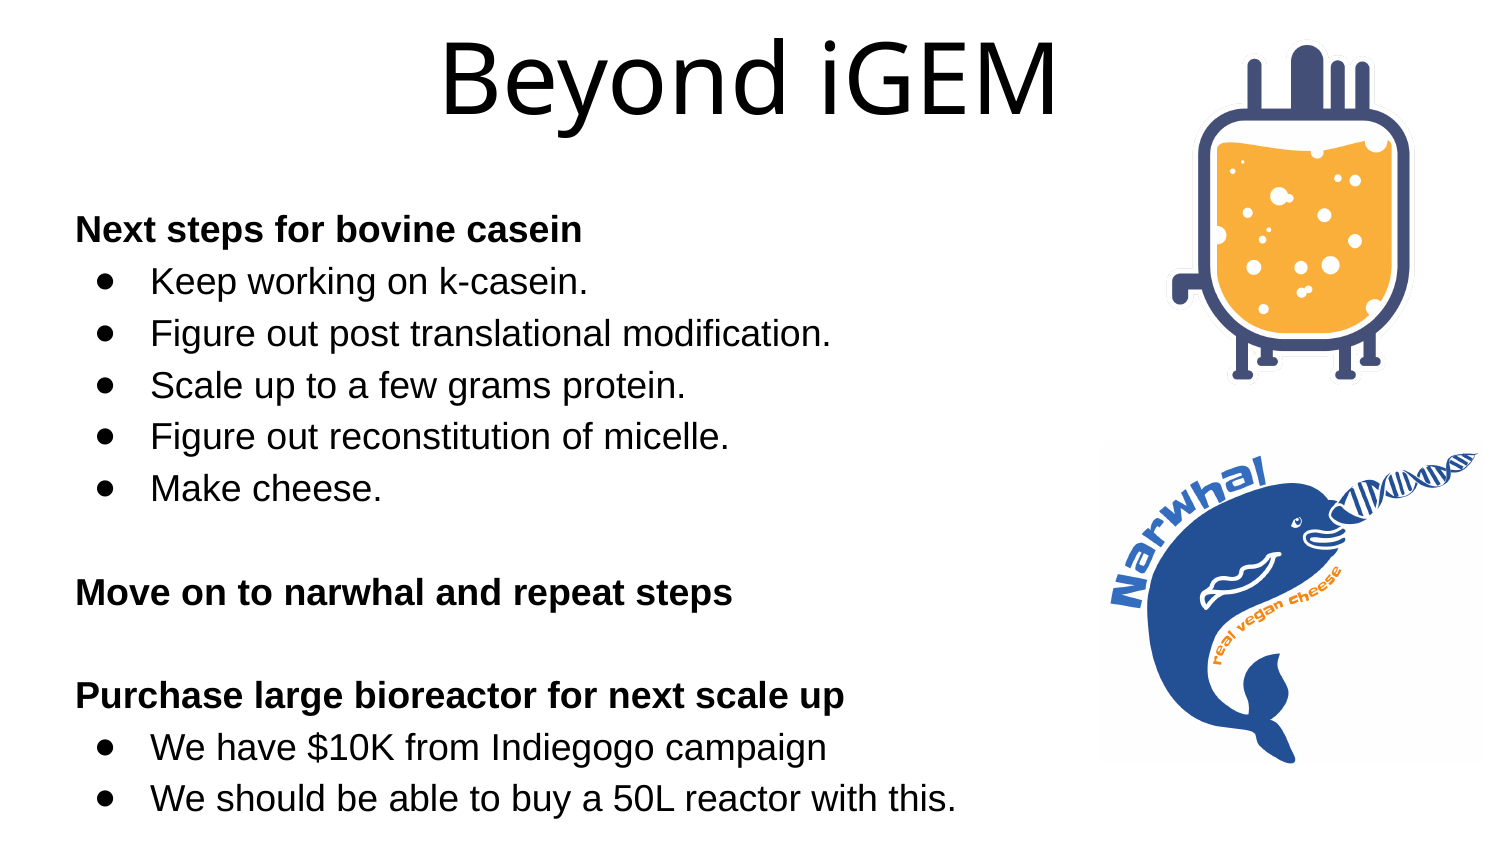

Beyond iGEM
Next steps for bovine casein
Keep working on k-casein.
Figure out post translational modification.
Scale up to a few grams protein.
Figure out reconstitution of micelle.
Make cheese.
Move on to narwhal and repeat steps
Purchase large bioreactor for next scale up
We have $10K from Indiegogo campaign
We should be able to buy a 50L reactor with this.